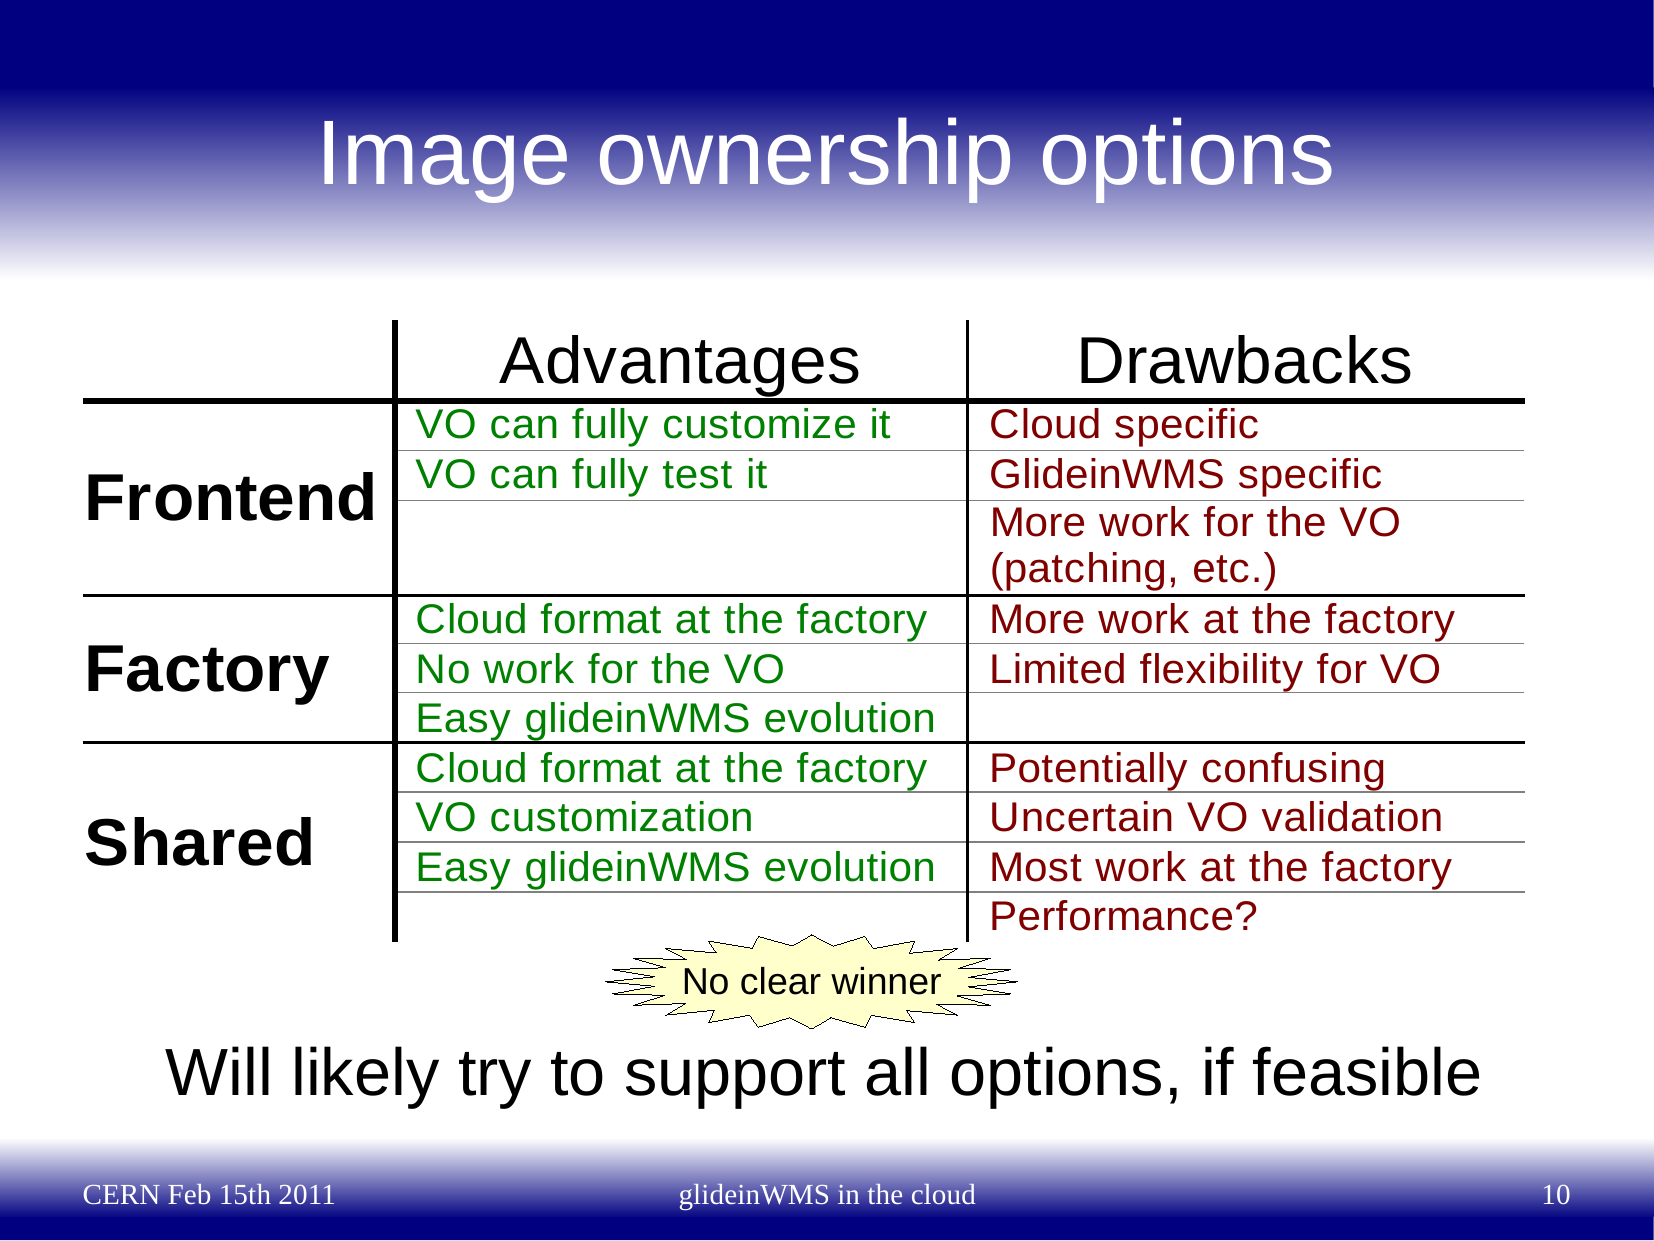

# Image ownership options
No clear winner
Will likely try to support all options, if feasible
CERN Feb 15th 2011
glideinWMS in the cloud
10